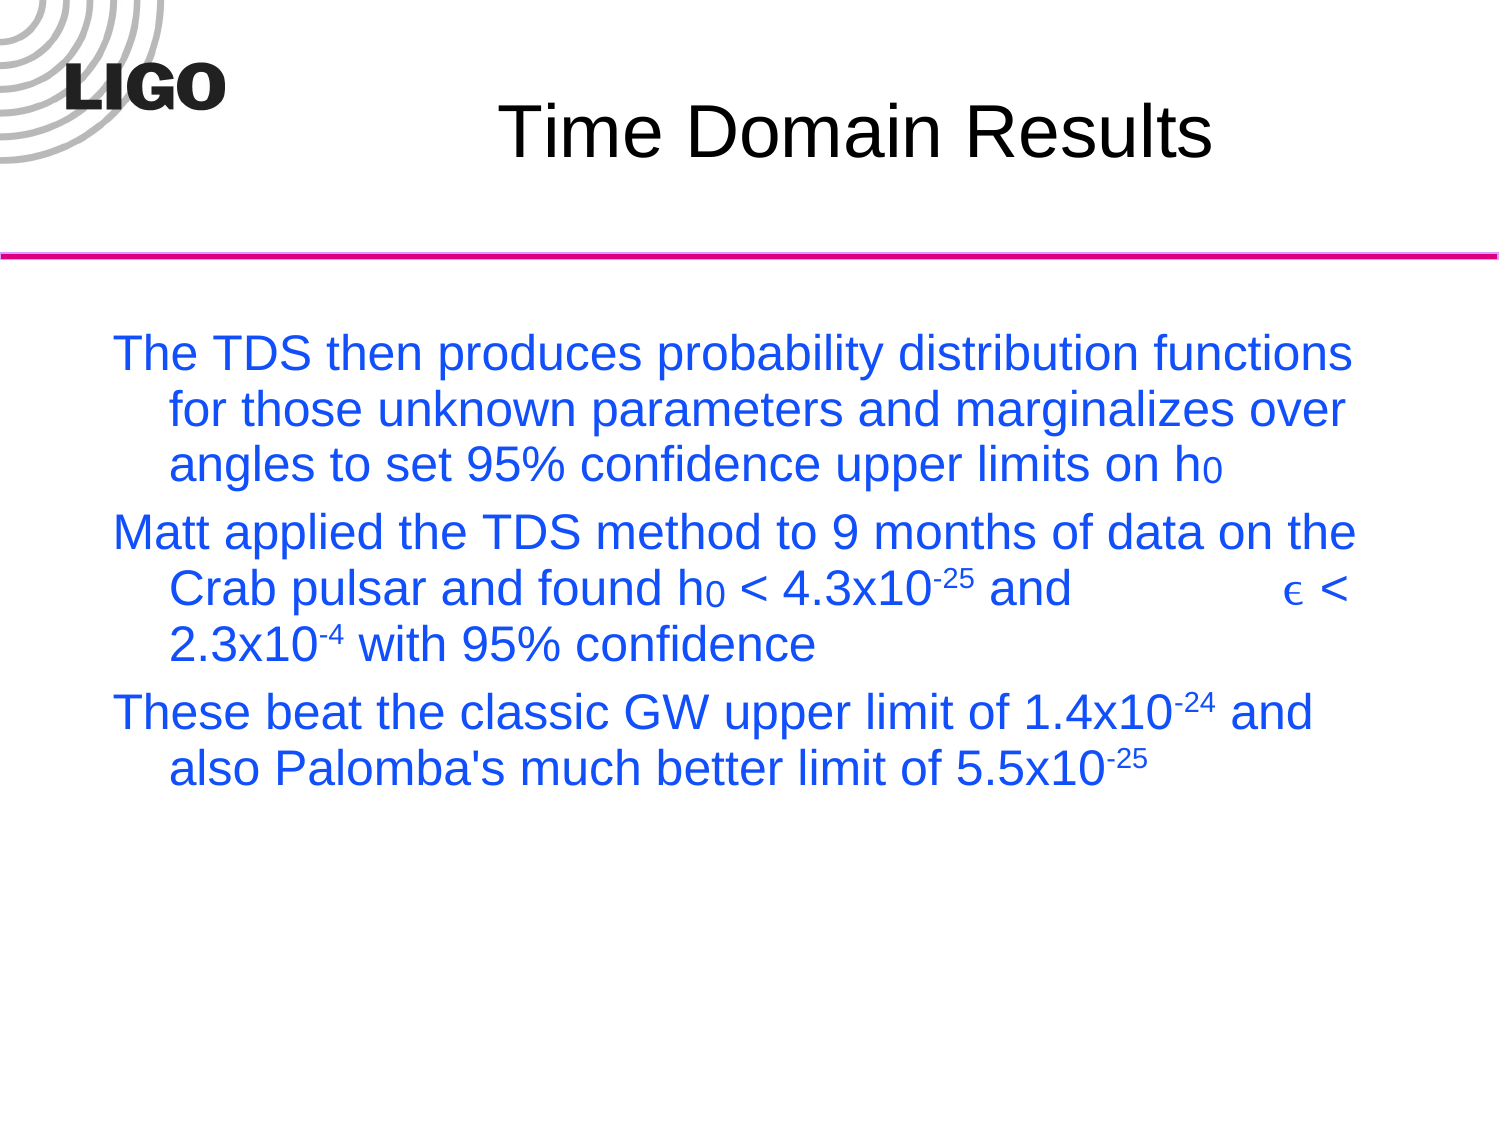

# Time Domain Results
The TDS then produces probability distribution functions for those unknown parameters and marginalizes over angles to set 95% confidence upper limits on h0
Matt applied the TDS method to 9 months of data on the Crab pulsar and found h0 < 4.3x10-25 and  < 2.3x10-4 with 95% confidence
These beat the classic GW upper limit of 1.4x10-24 and also Palomba's much better limit of 5.5x10-25